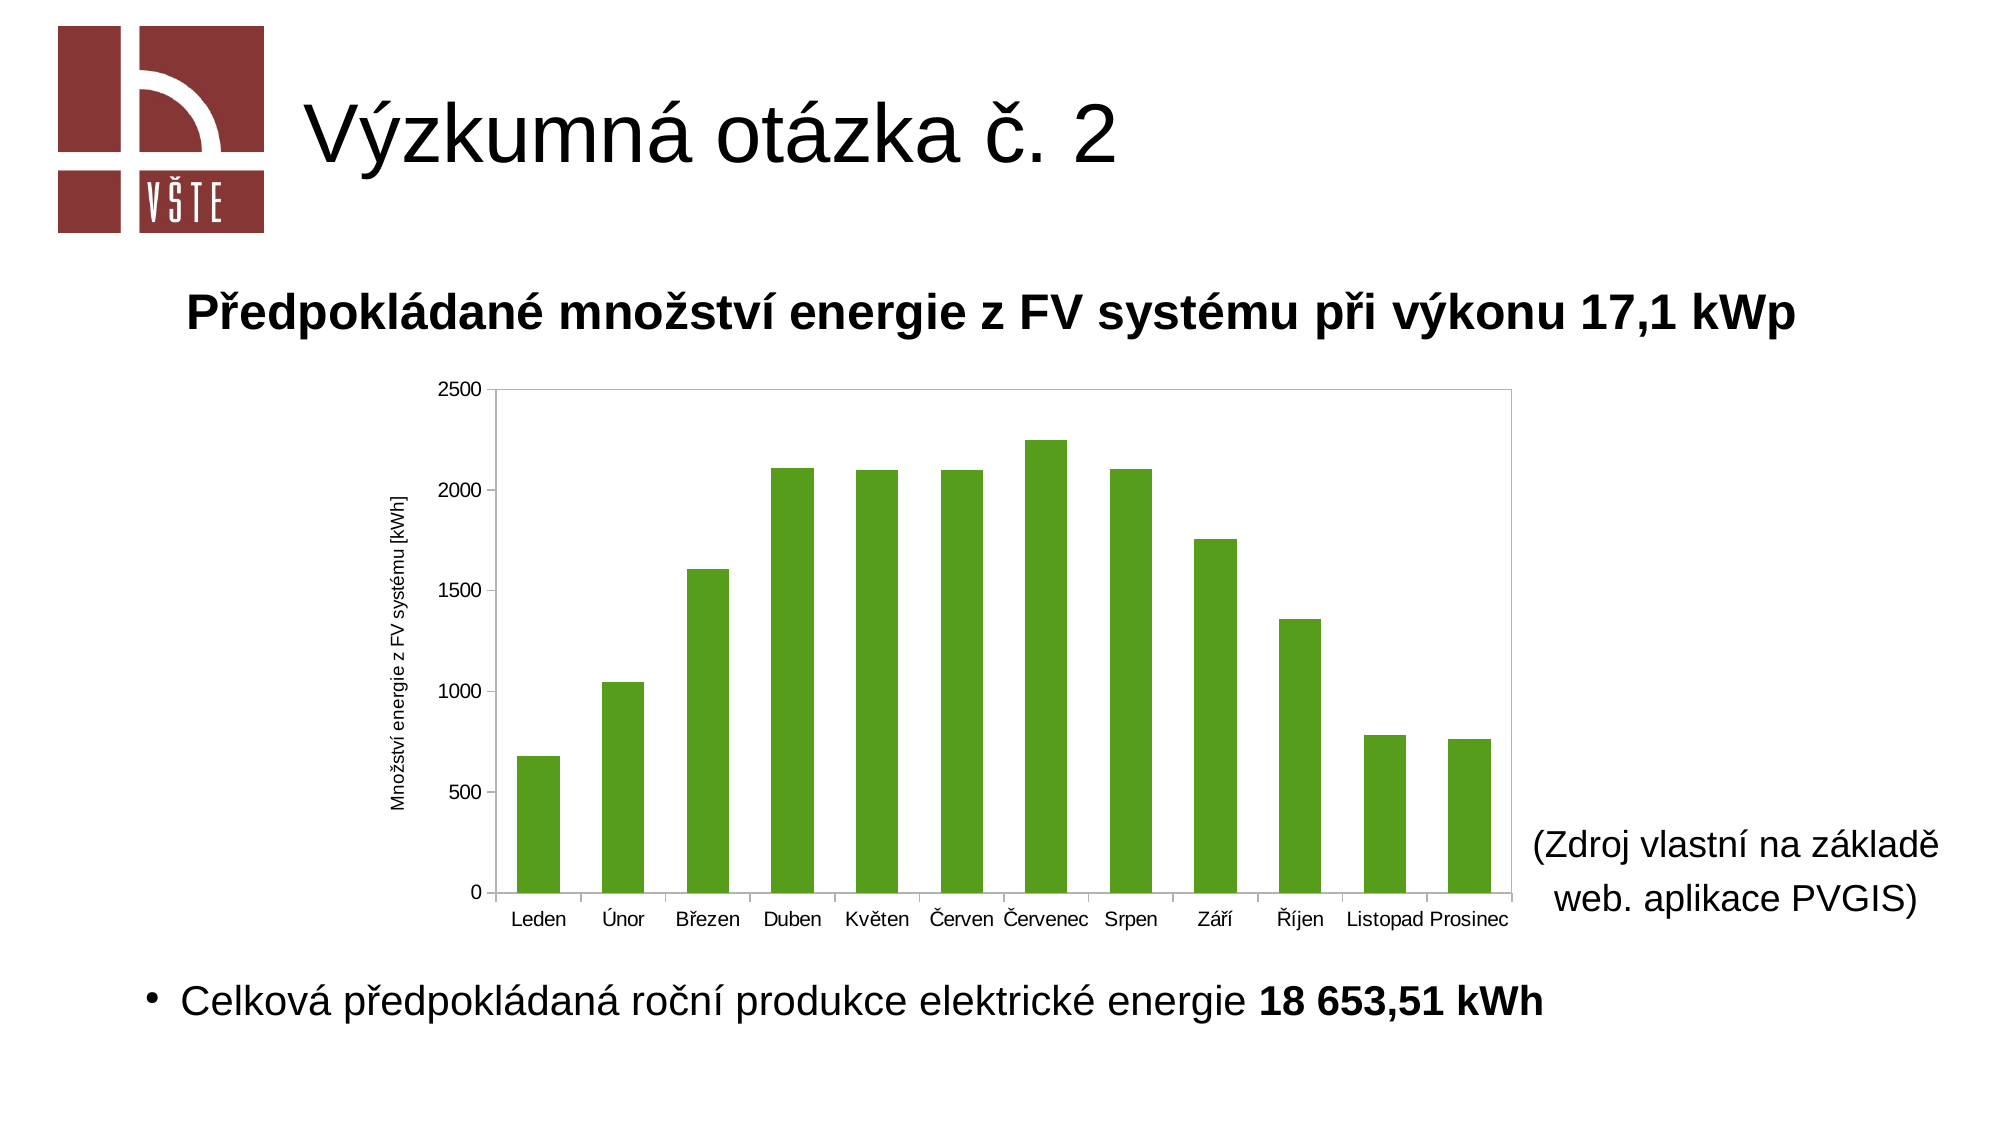

Výzkumná otázka č. 2
Předpokládané množství energie z FV systému při výkonu 17,1 kWp
### Chart
| Category | Množství energie |
|---|---|
| Leden | 676.96 |
| Únor | 1044.92 |
| Březen | 1607.64 |
| Duben | 2110.04 |
| Květen | 2097.96 |
| Červen | 2100.39 |
| Červenec | 2249.19 |
| Srpen | 2106.37 |
| Září | 1755.08 |
| Říjen | 1360.12 |
| Listopad | 780.67 |
| Prosinec | 764.17 |(Zdroj vlastní na základě web. aplikace PVGIS)
Celková předpokládaná roční produkce elektrické energie 18 653,51 kWh